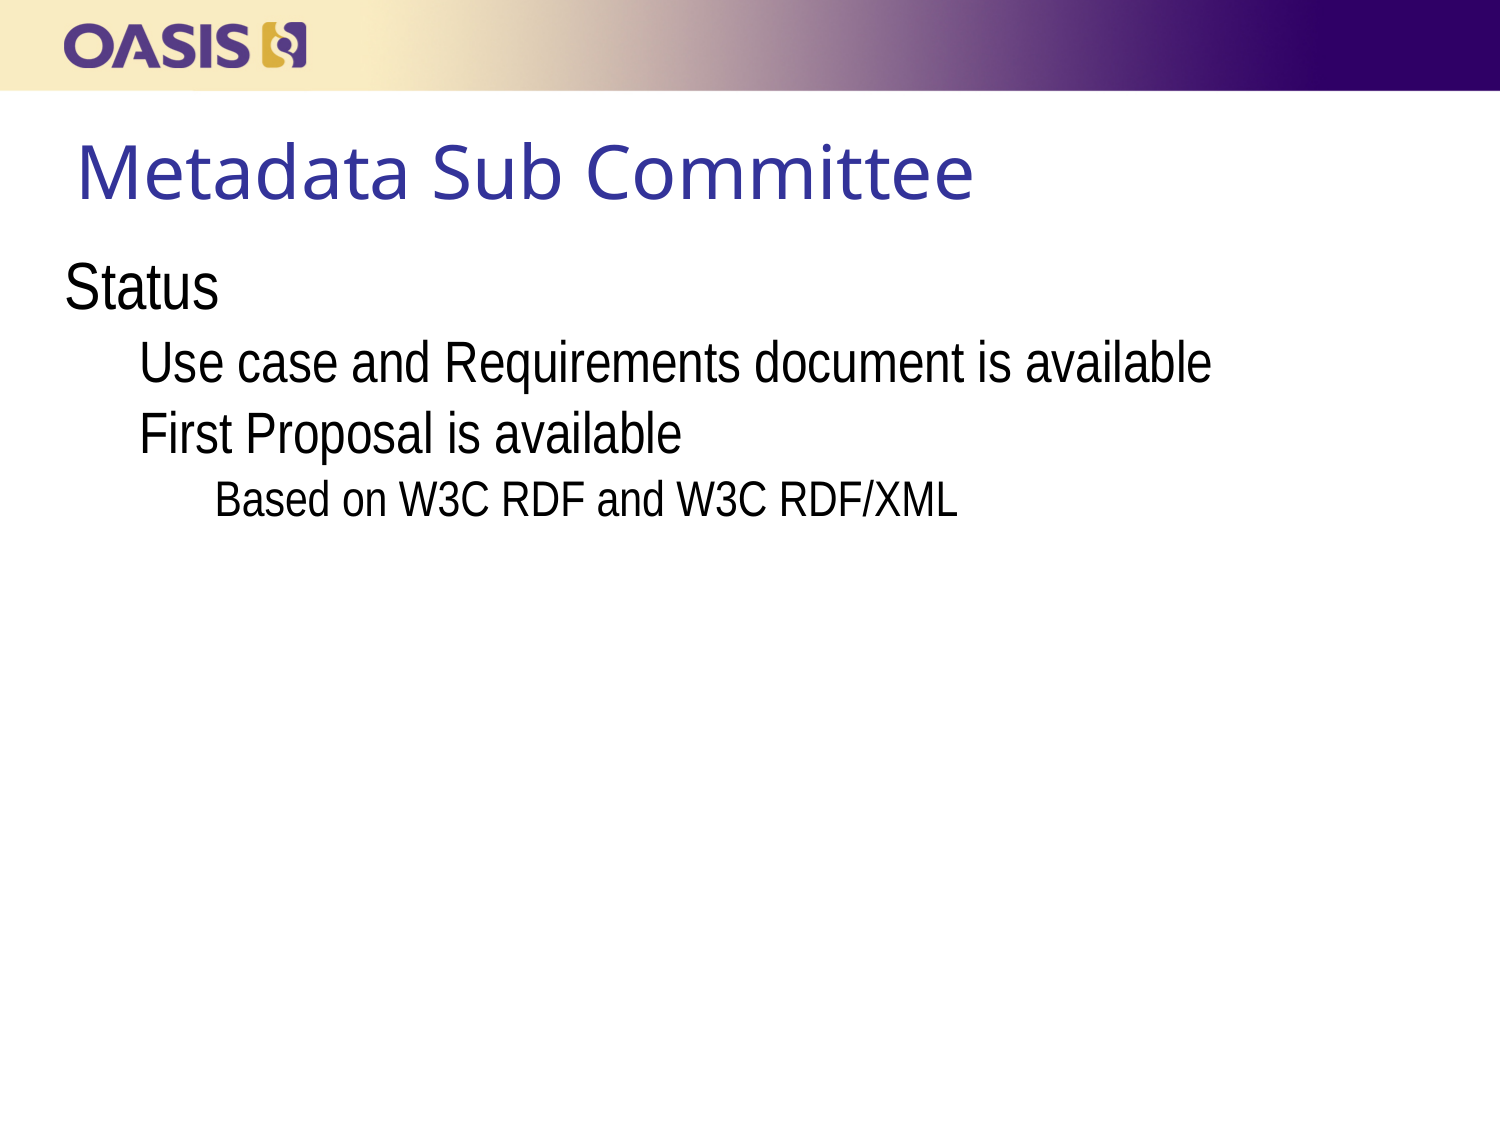

# Metadata Sub Committee
Status
Use case and Requirements document is available
First Proposal is available
Based on W3C RDF and W3C RDF/XML